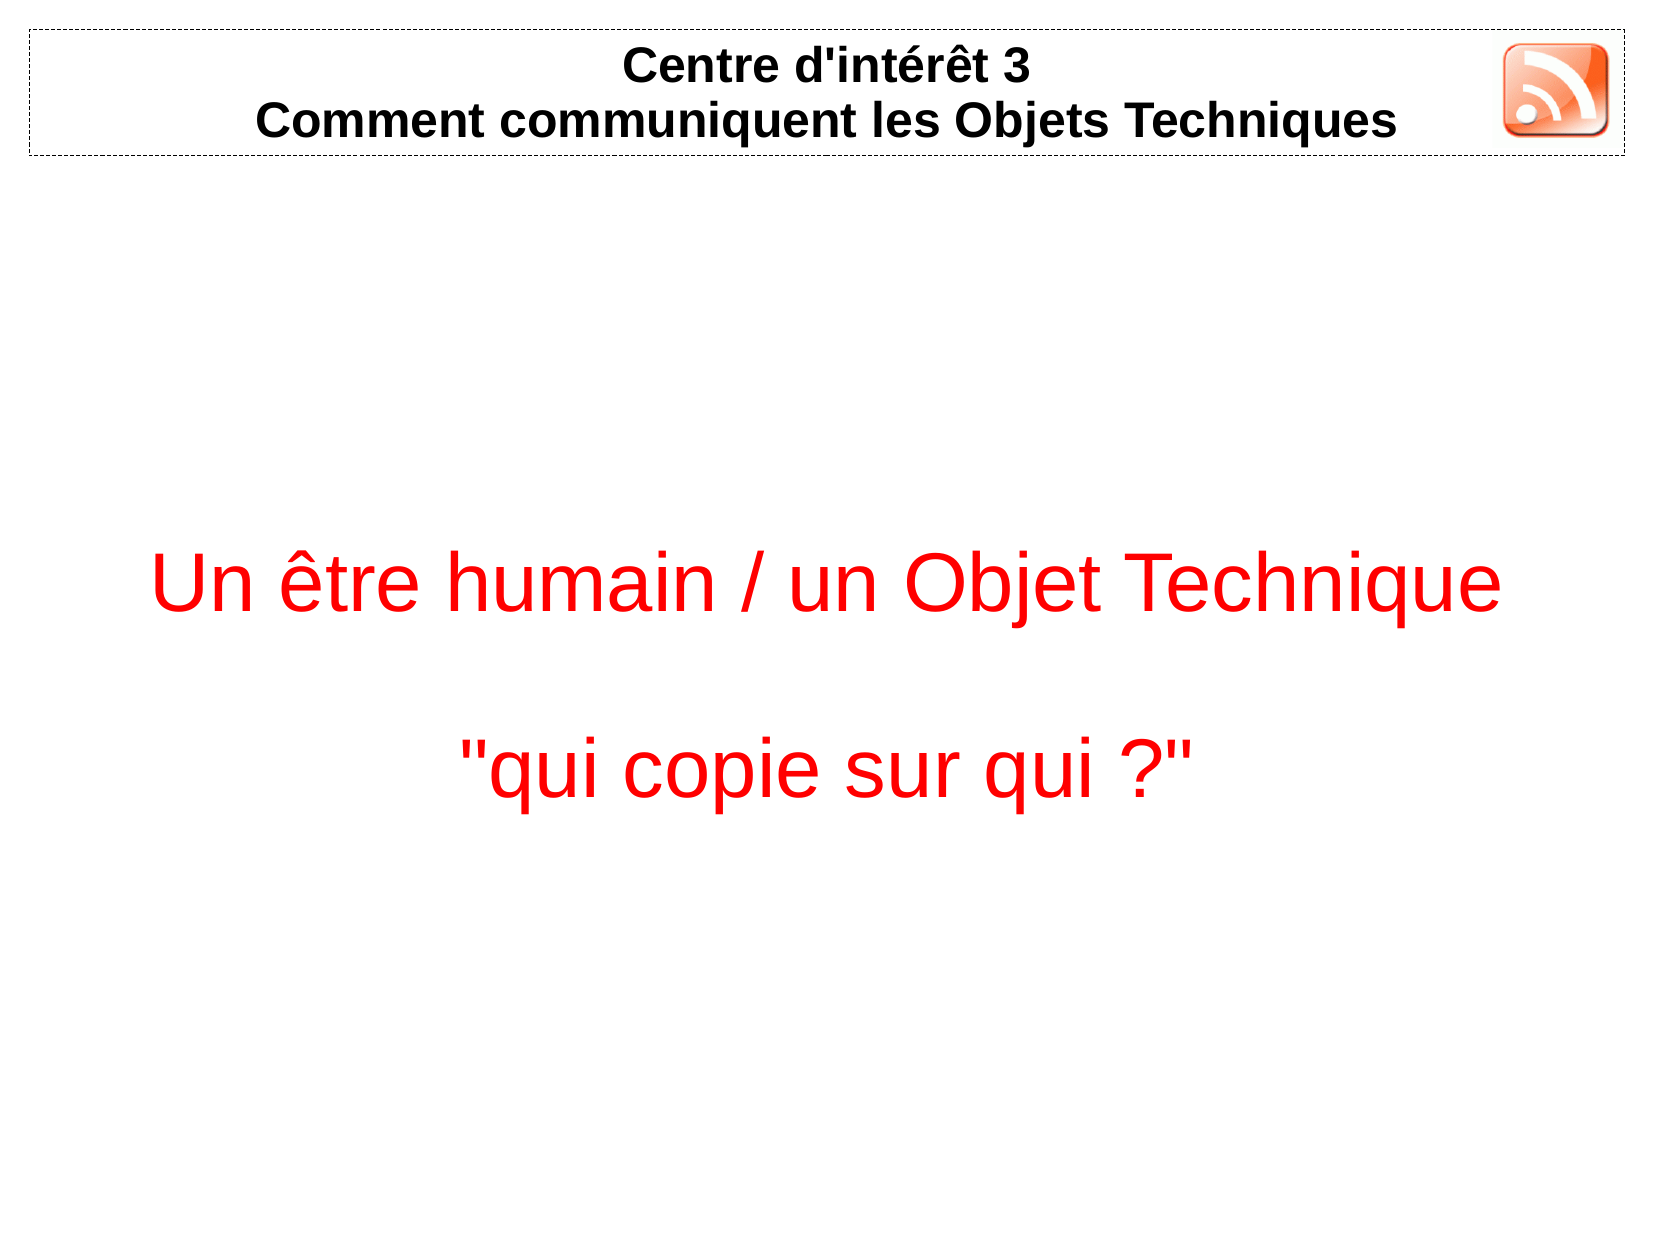

Centre d'intérêt 3
Comment communiquent les Objets Techniques
Un être humain / un Objet Technique
"qui copie sur qui ?"